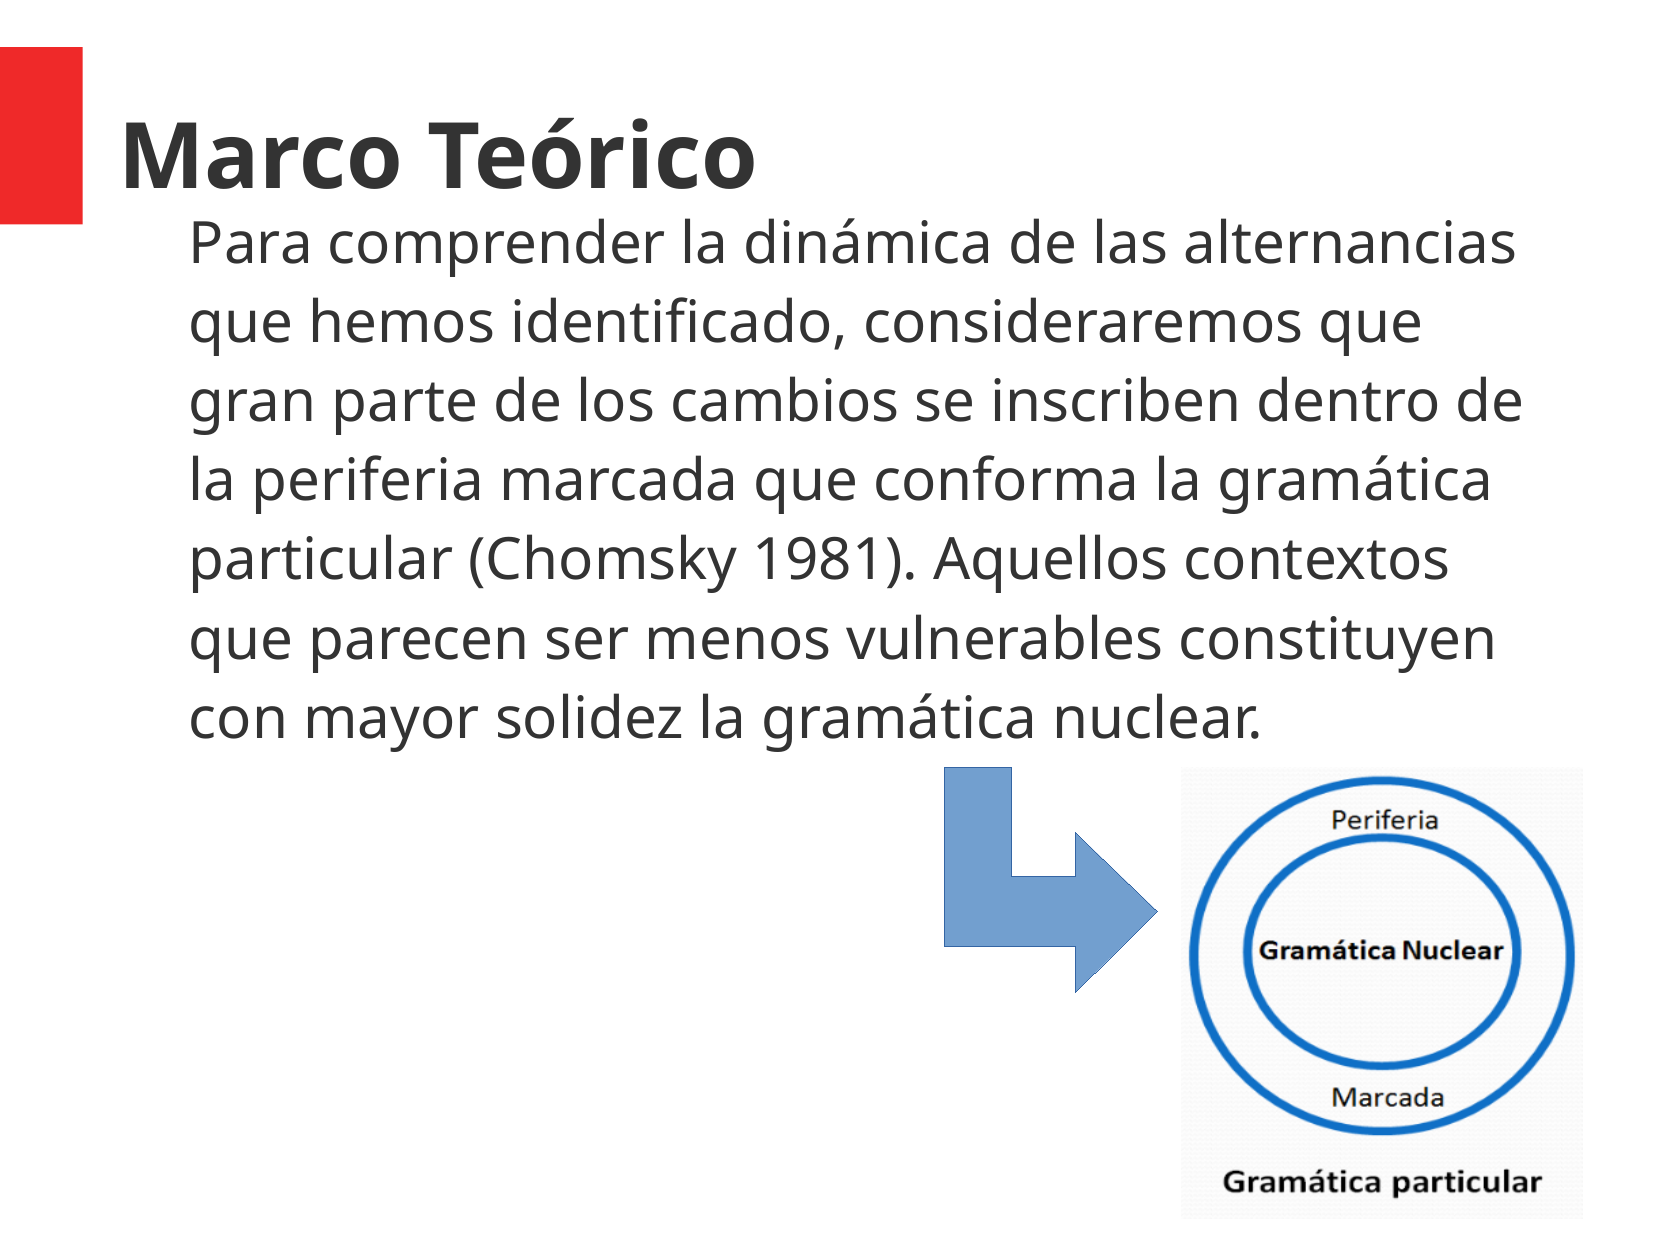

# Marco Teórico
Para comprender la dinámica de las alternancias que hemos identificado, consideraremos que gran parte de los cambios se inscriben dentro de la periferia marcada que conforma la gramática particular (Chomsky 1981). Aquellos contextos que parecen ser menos vulnerables constituyen con mayor solidez la gramática nuclear.
5